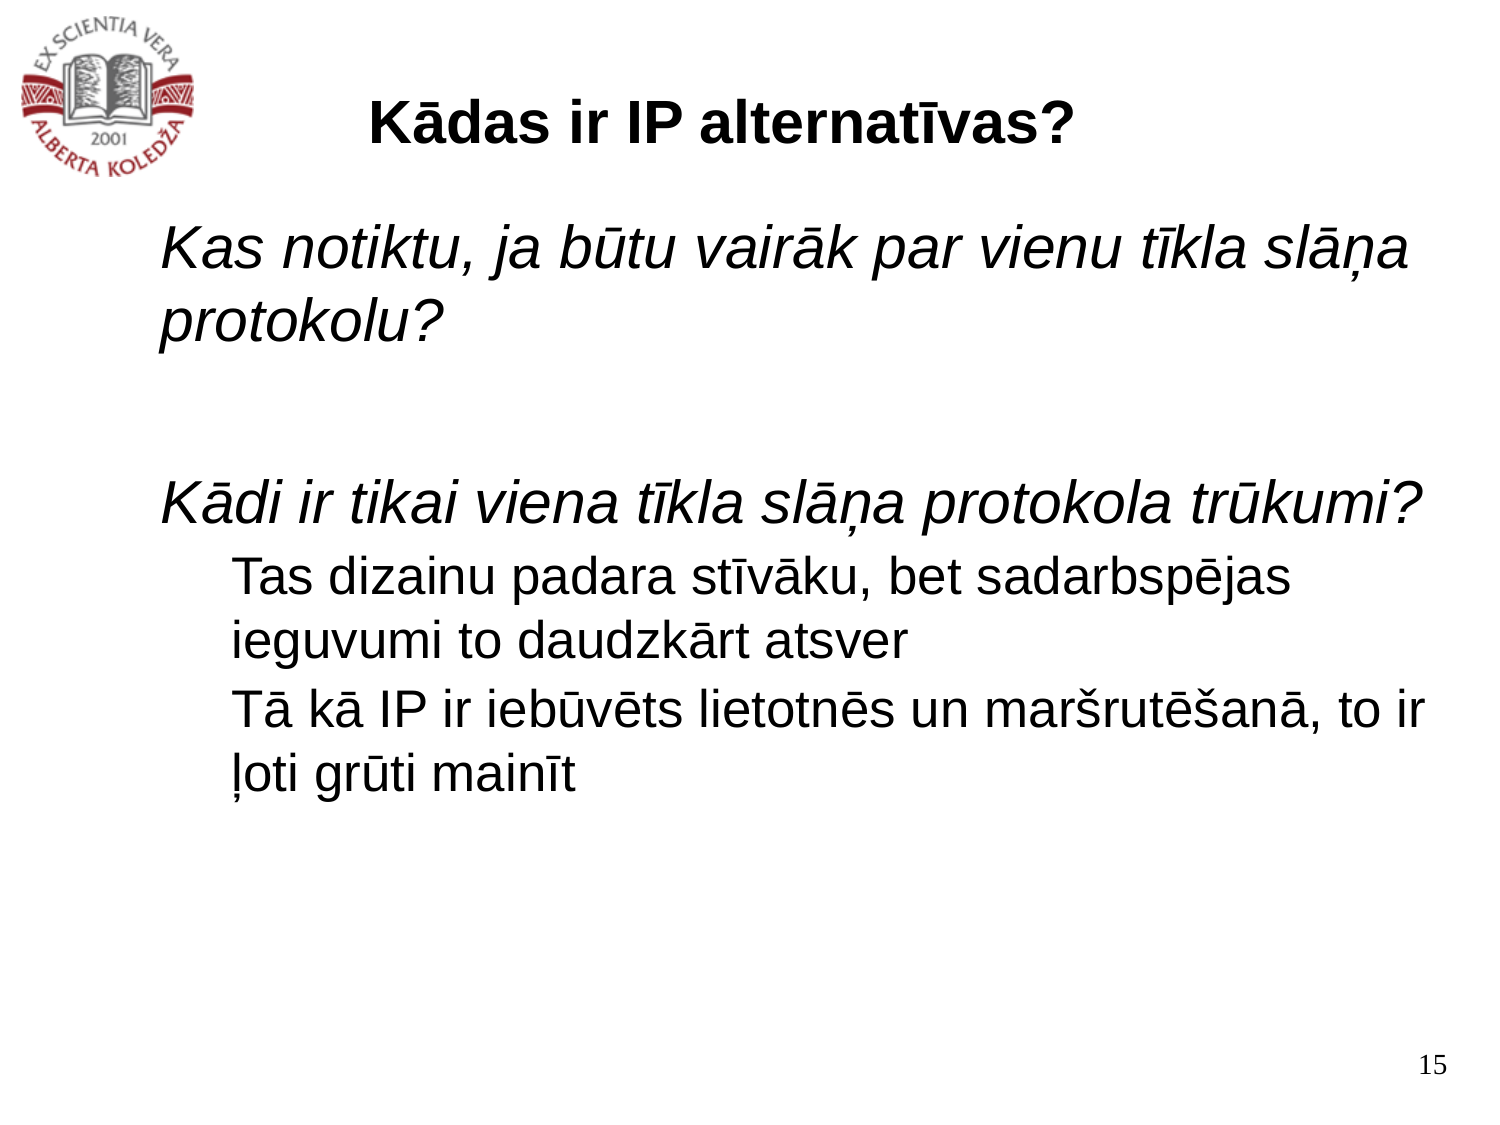

# Kādas ir IP alternatīvas?
Kas notiktu, ja būtu vairāk par vienu tīkla slāņa protokolu?
Kādi ir tikai viena tīkla slāņa protokola trūkumi?
Tas dizainu padara stīvāku, bet sadarbspējas ieguvumi to daudzkārt atsver
Tā kā IP ir iebūvēts lietotnēs un maršrutēšanā, to ir ļoti grūti mainīt